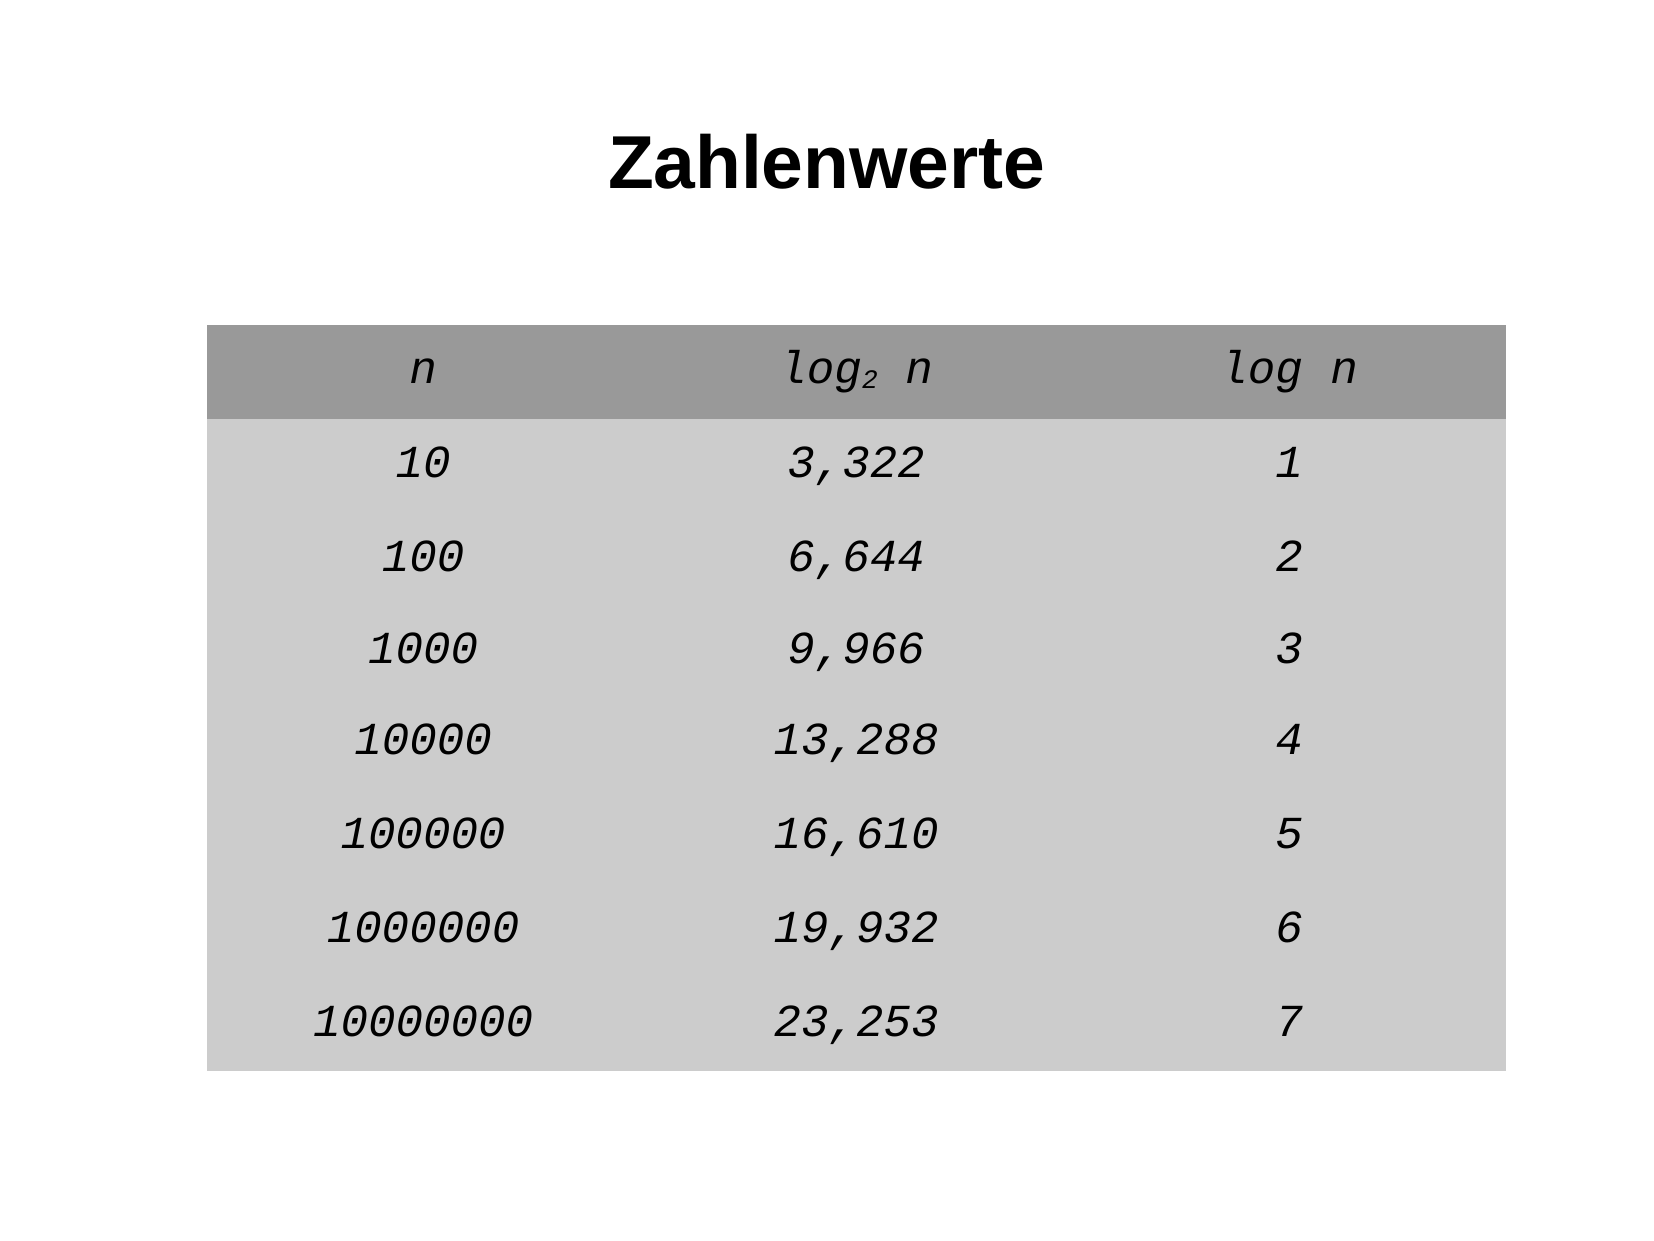

# Zahlenwerte
| n | log2 n | log n |
| --- | --- | --- |
| 10 | 3,322 | 1 |
| 100 | 6,644 | 2 |
| 1000 | 9,966 | 3 |
| 10000 | 13,288 | 4 |
| 100000 | 16,610 | 5 |
| 1000000 | 19,932 | 6 |
| 10000000 | 23,253 | 7 |